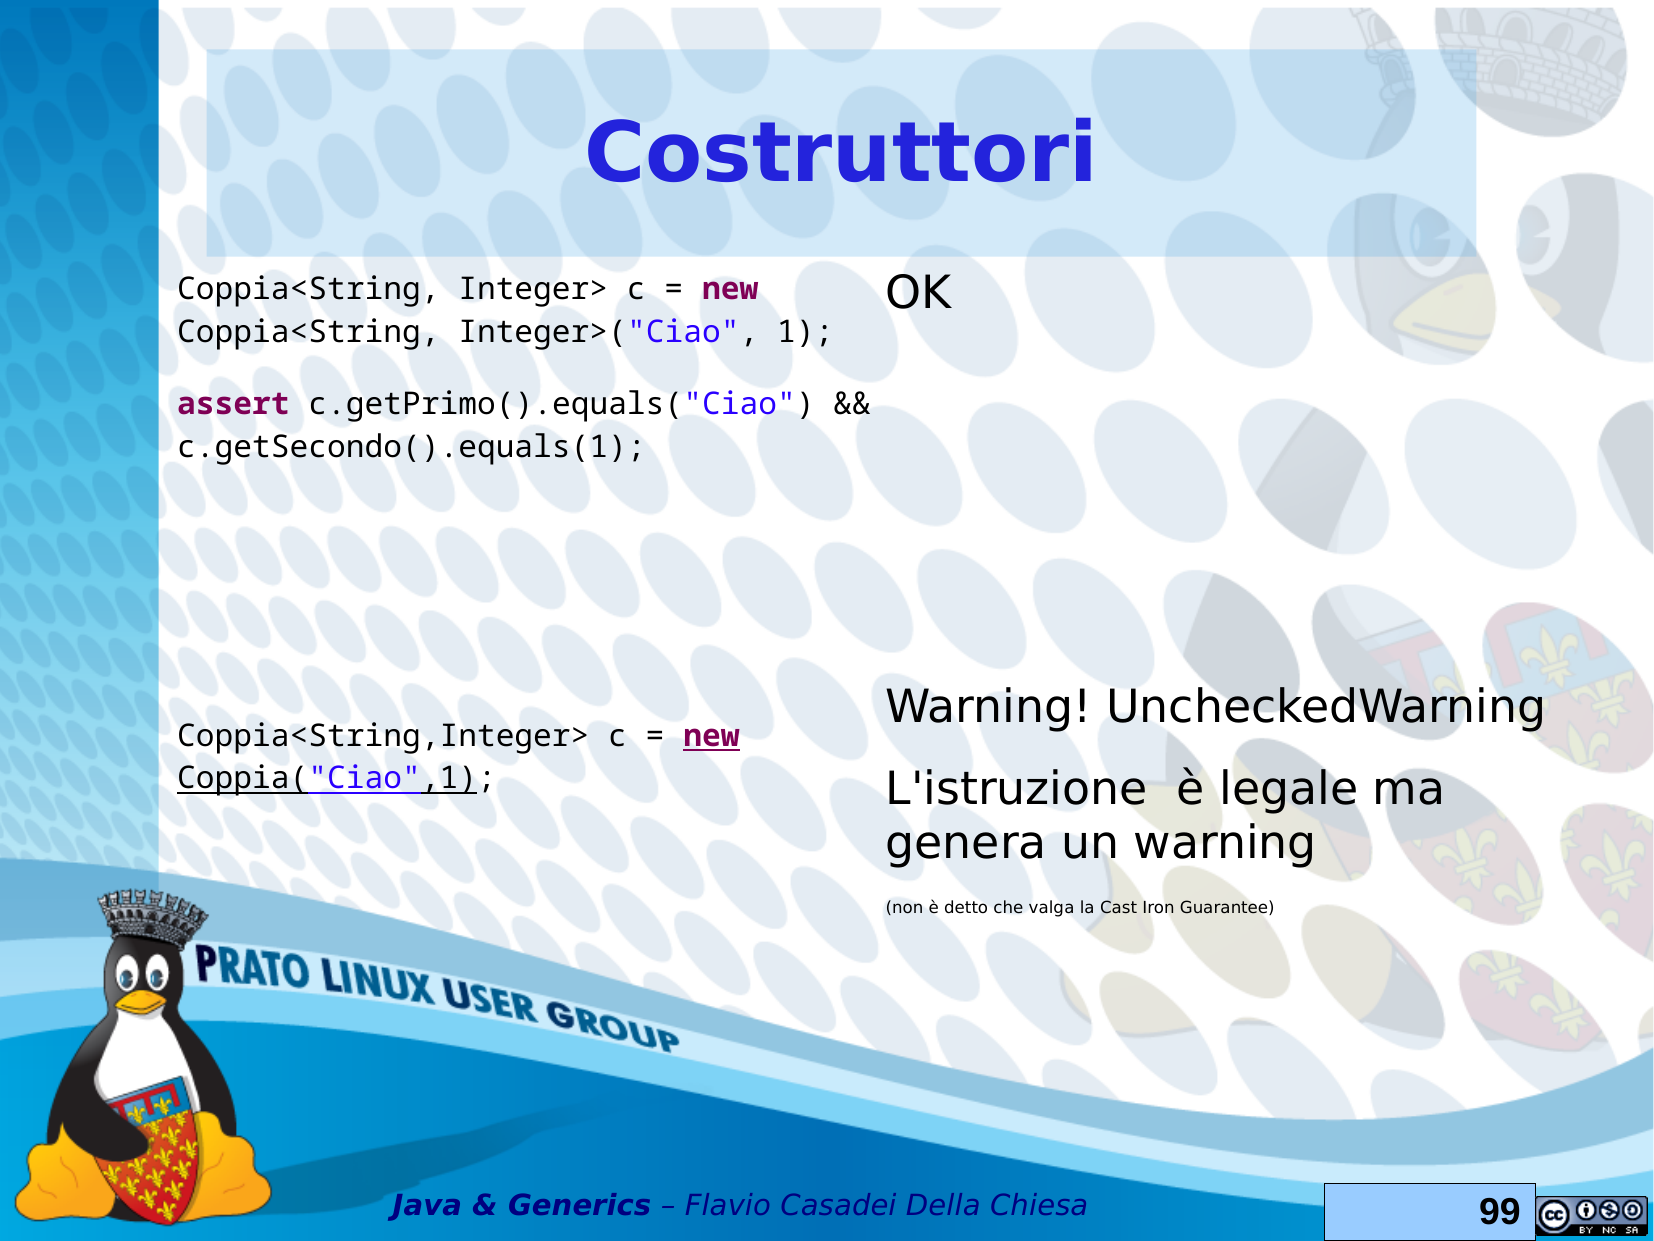

# Costruttori
Coppia<String, Integer> c = new Coppia<String, Integer>("Ciao", 1);
assert c.getPrimo().equals("Ciao") && c.getSecondo().equals(1);
Coppia<String,Integer> c = new Coppia("Ciao",1);
OK
Warning! UncheckedWarning
L'istruzione è legale ma genera un warning
(non è detto che valga la Cast Iron Guarantee)